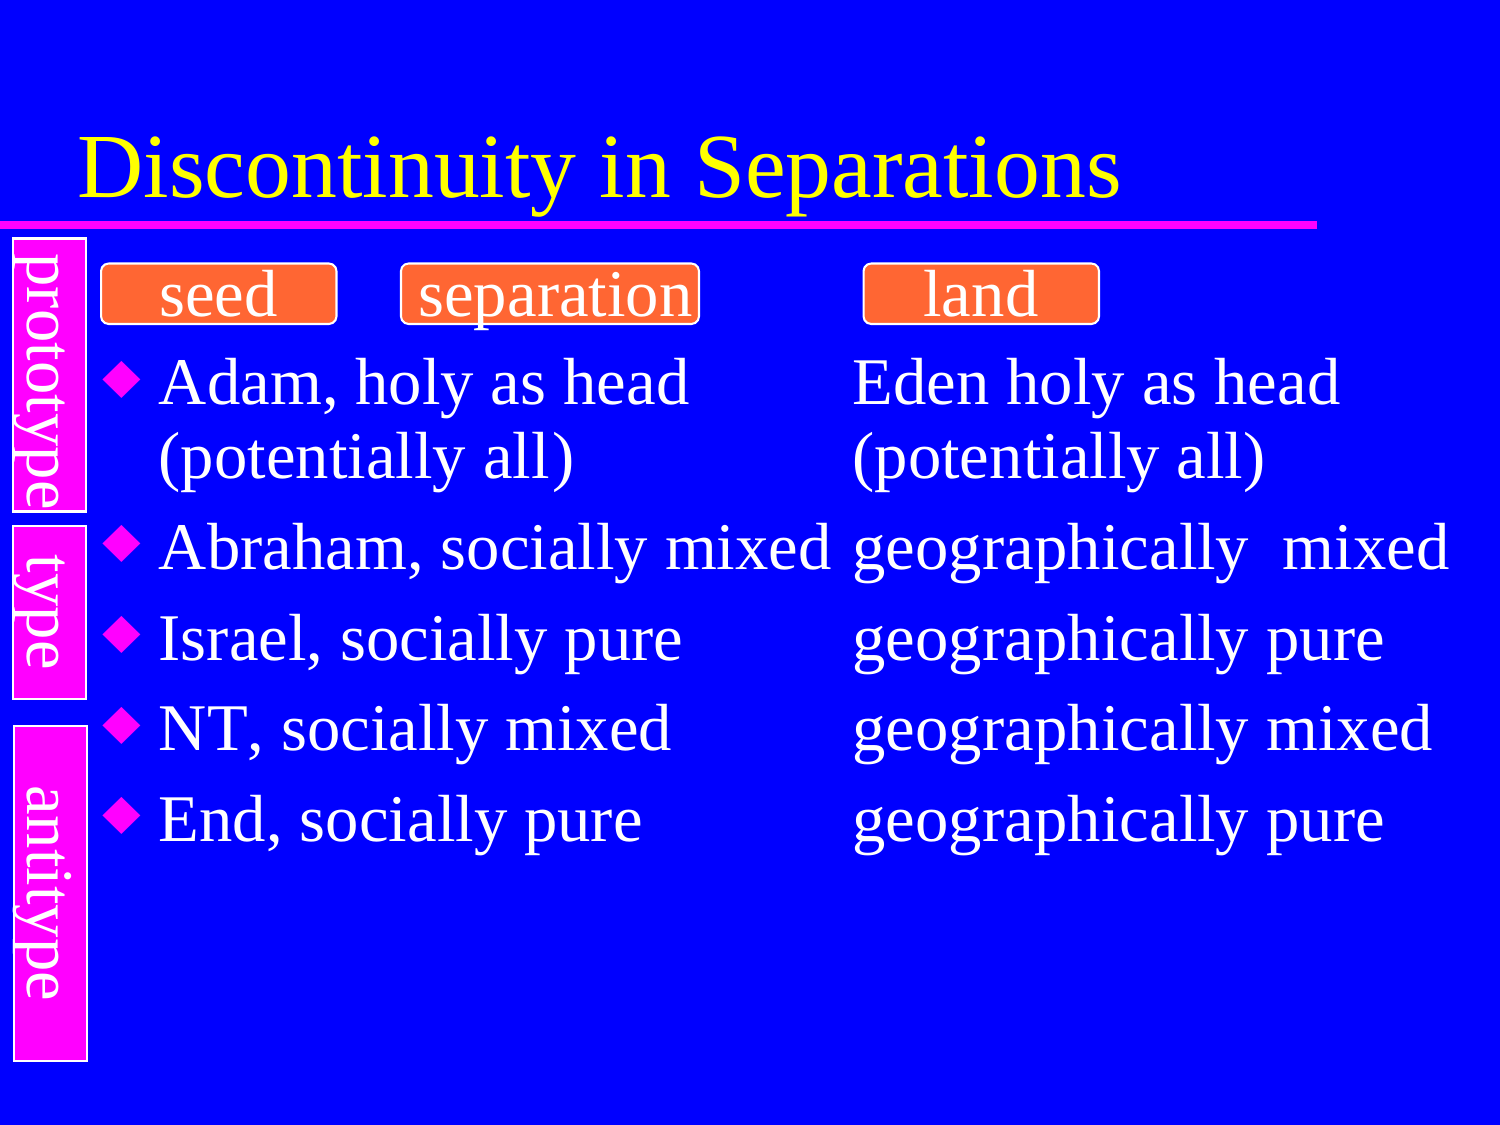

# Discontinuity in Separations
seed
separation
land
Adam, holy as head		Eden holy as head
(potentially all	)		(potentially all)
Abraham, socially mixed	geographically mixed
Israel, socially pure		geographically pure
NT, socially mixed		geographically mixed
End, socially pure		geographically pure
prototype
type
antitype